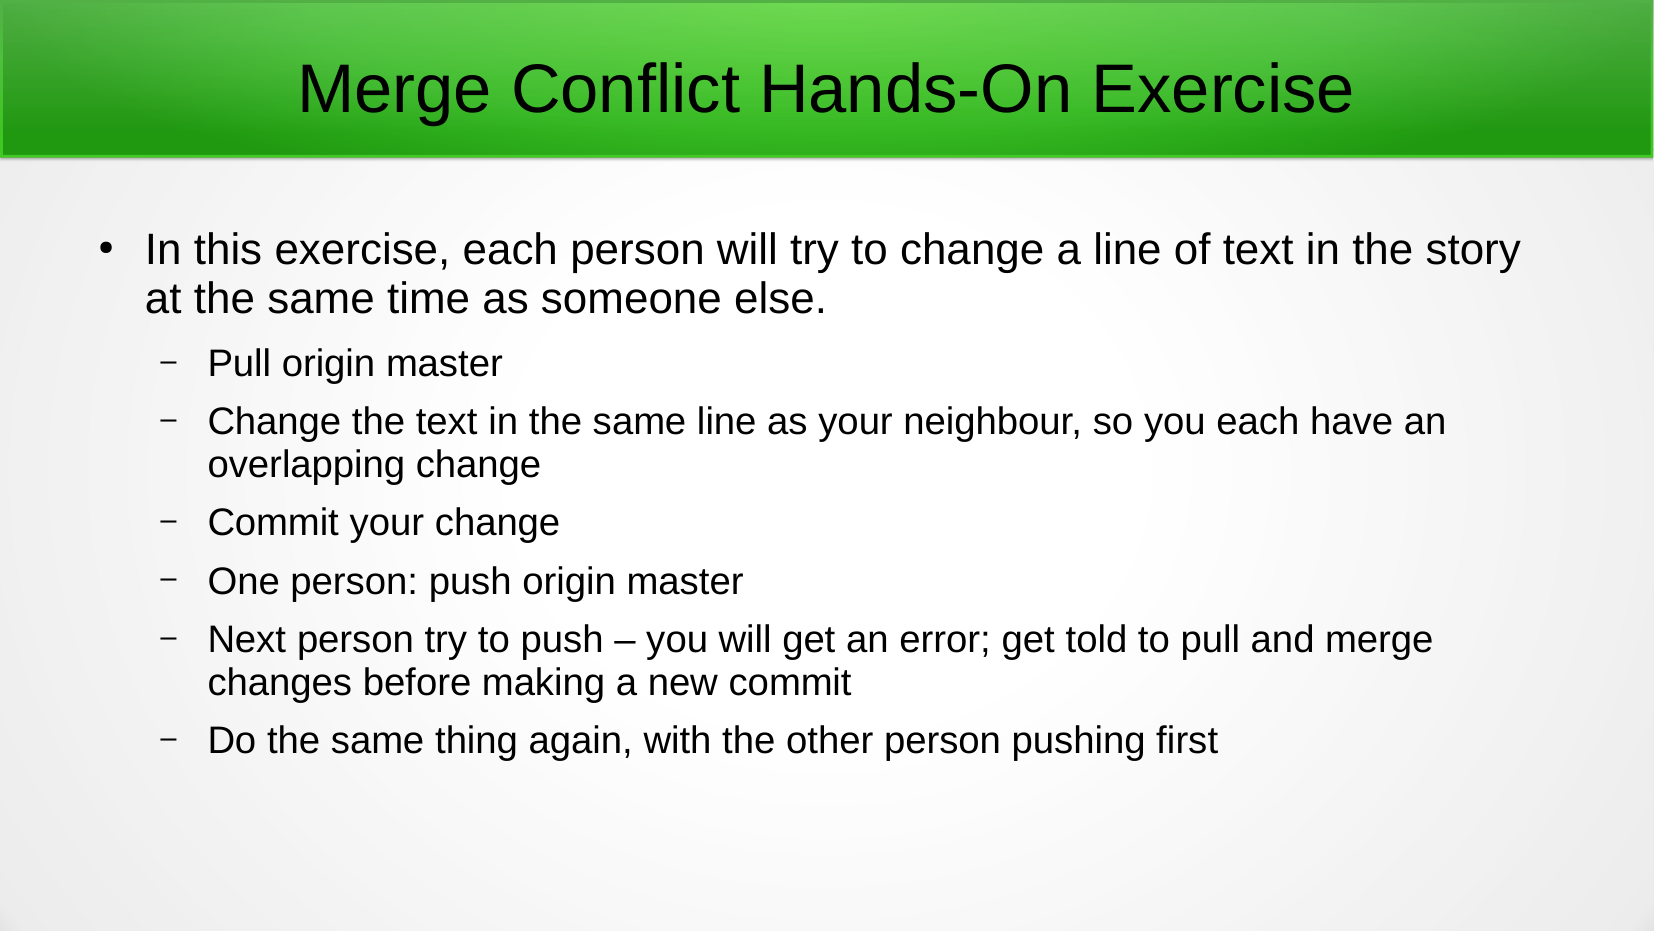

# Merge Conflict Hands-On Exercise
In this exercise, each person will try to change a line of text in the story at the same time as someone else.
Pull origin master
Change the text in the same line as your neighbour, so you each have an overlapping change
Commit your change
One person: push origin master
Next person try to push – you will get an error; get told to pull and merge changes before making a new commit
Do the same thing again, with the other person pushing first